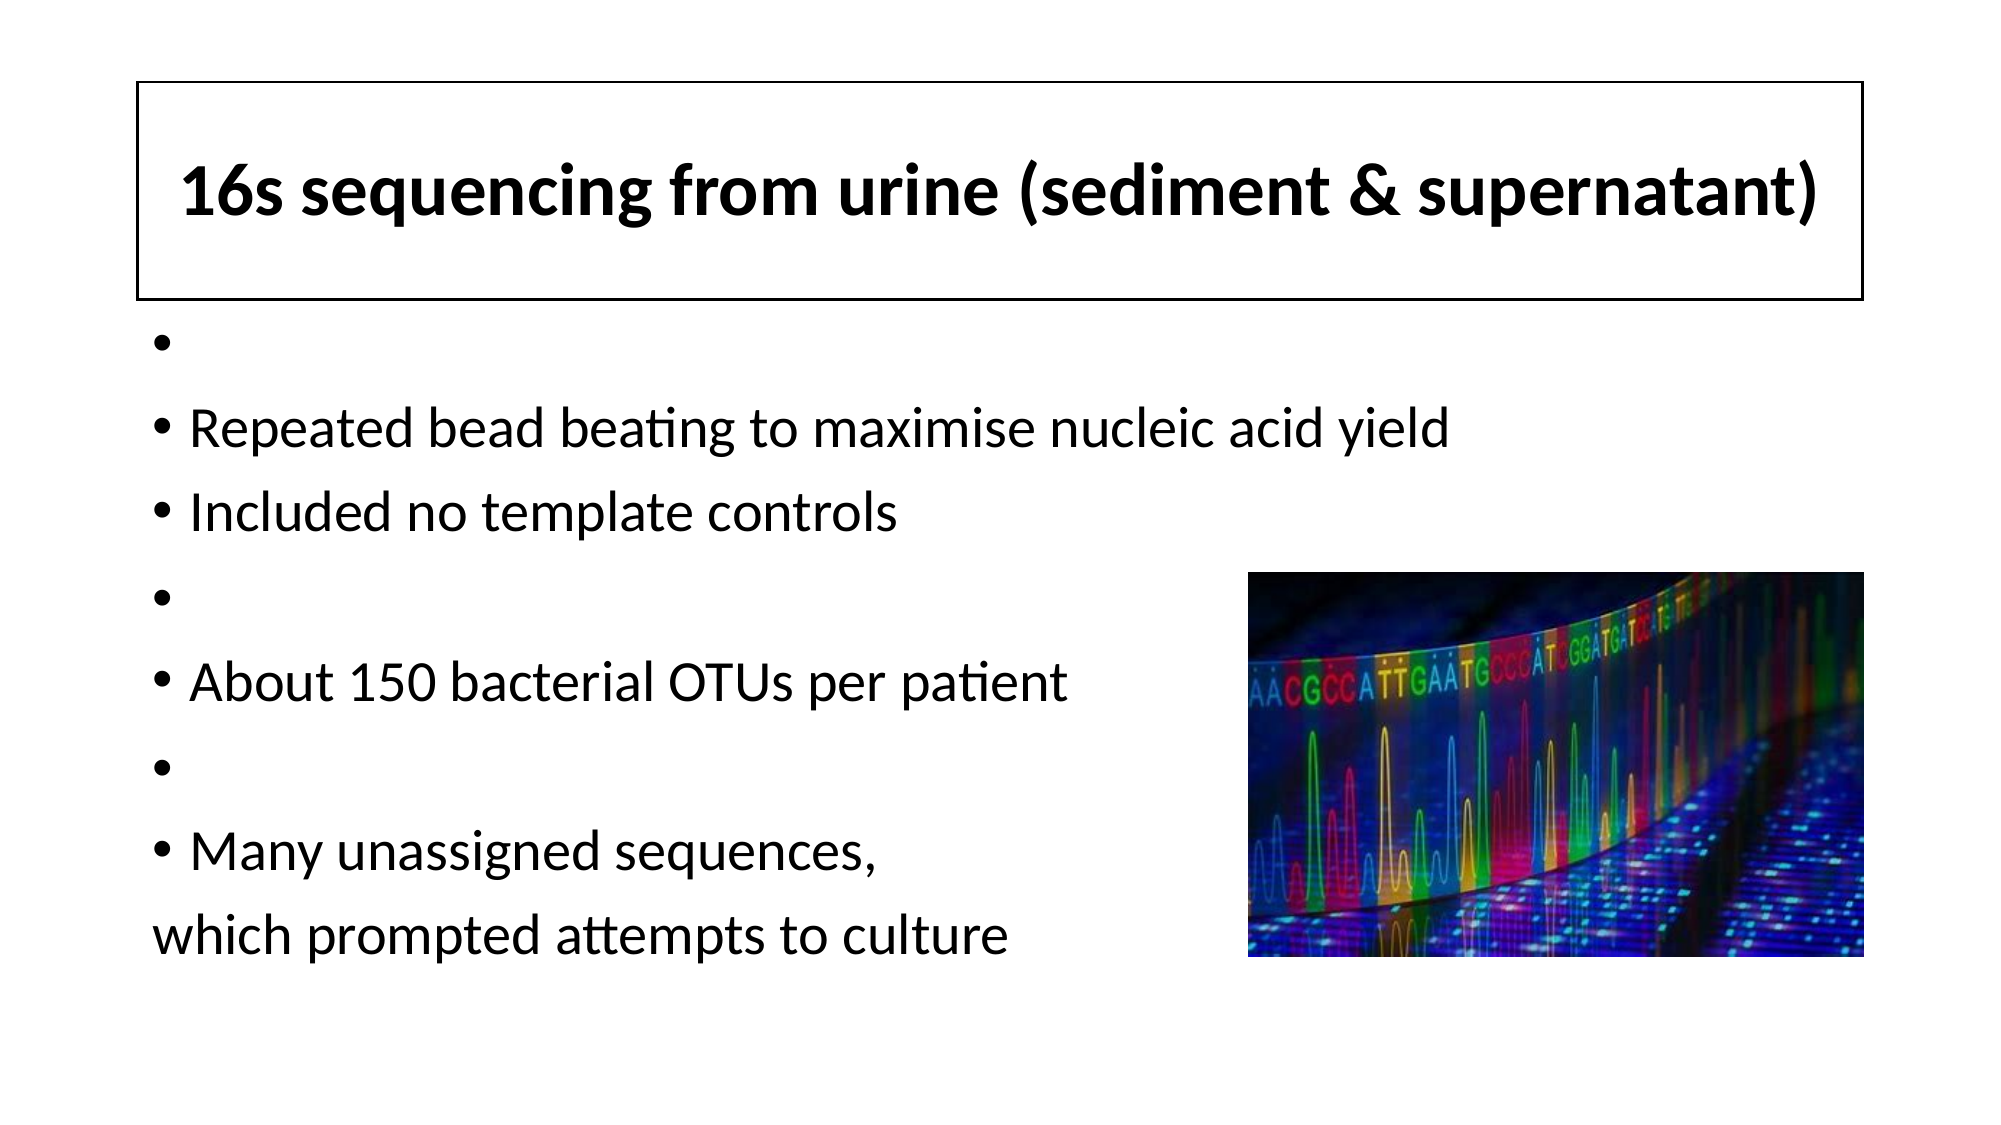

# 16s sequencing from urine (sediment & supernatant)
Repeated bead beating to maximise nucleic acid yield
Included no template controls
About 150 bacterial OTUs per patient
Many unassigned sequences,
which prompted attempts to culture